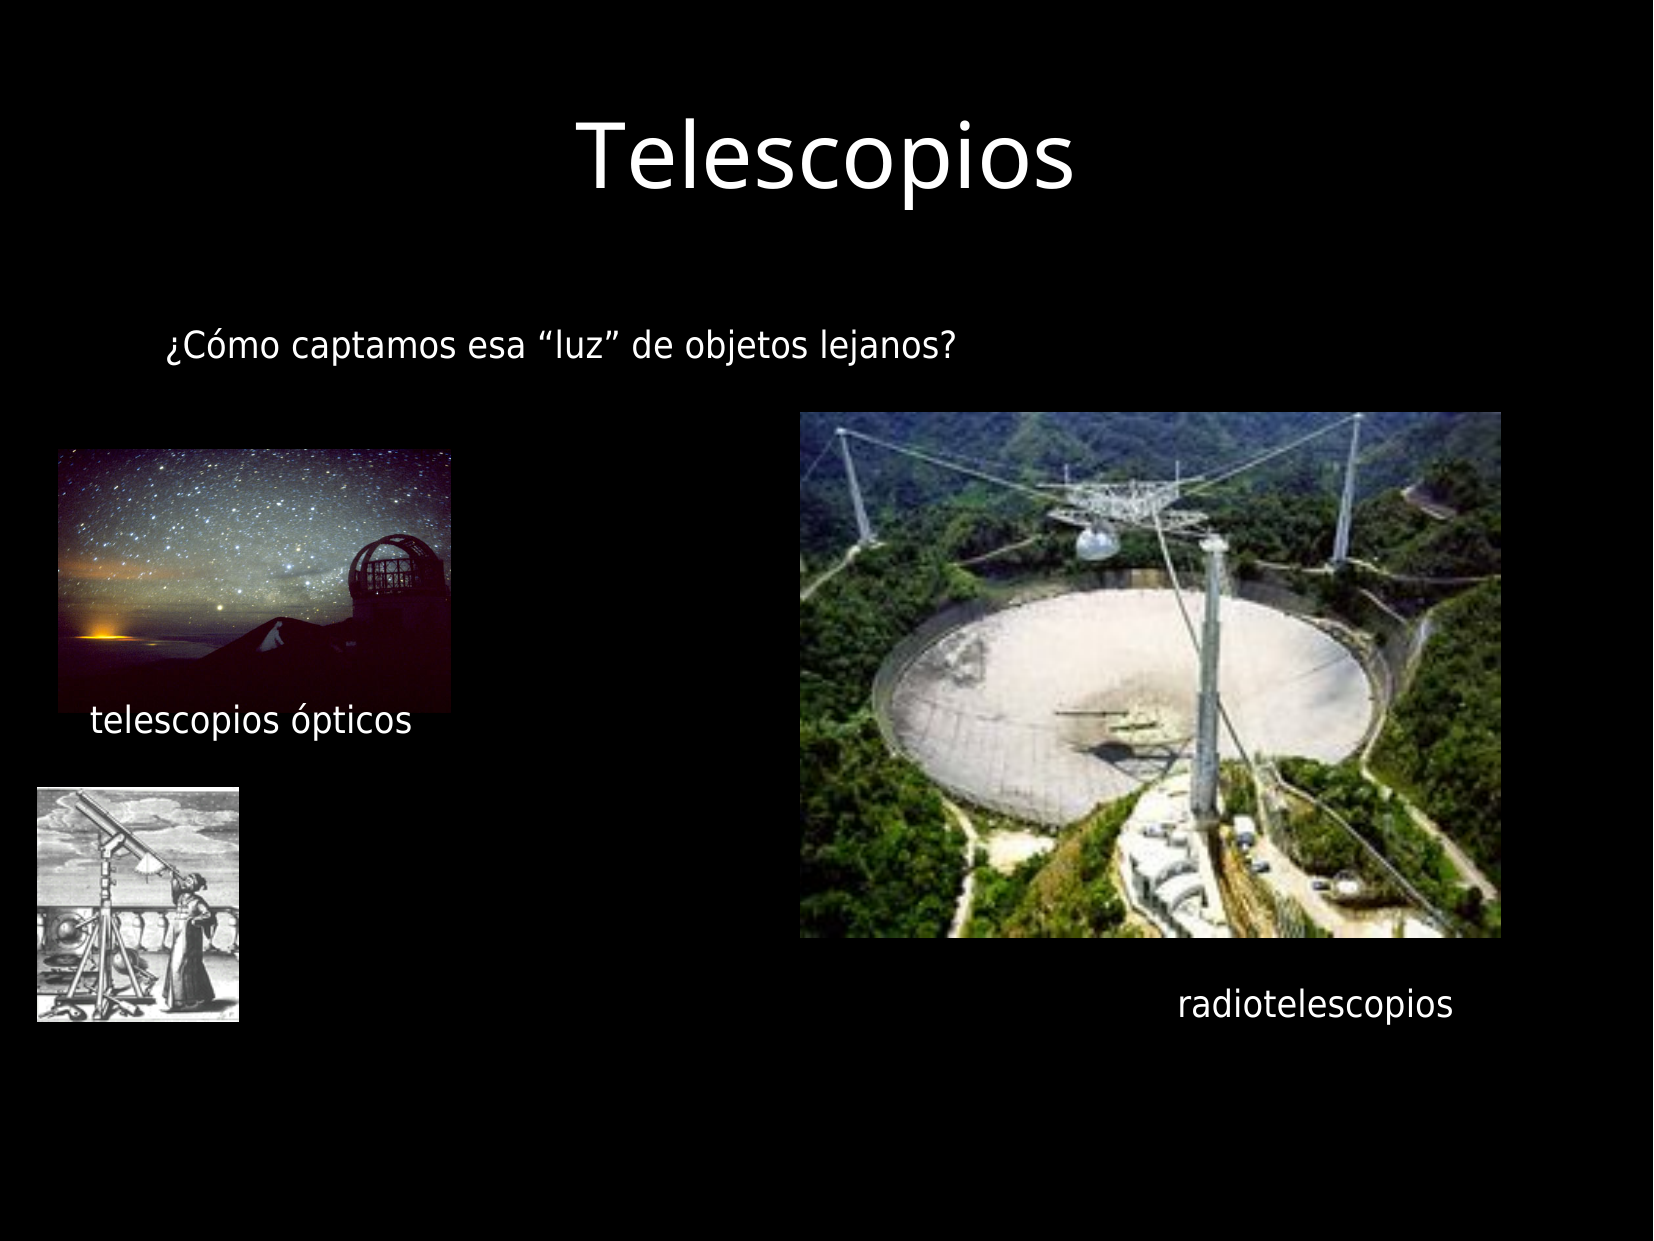

# Telescopios
¿Cómo captamos esa “luz” de objetos lejanos?
telescopios ópticos
radiotelescopios